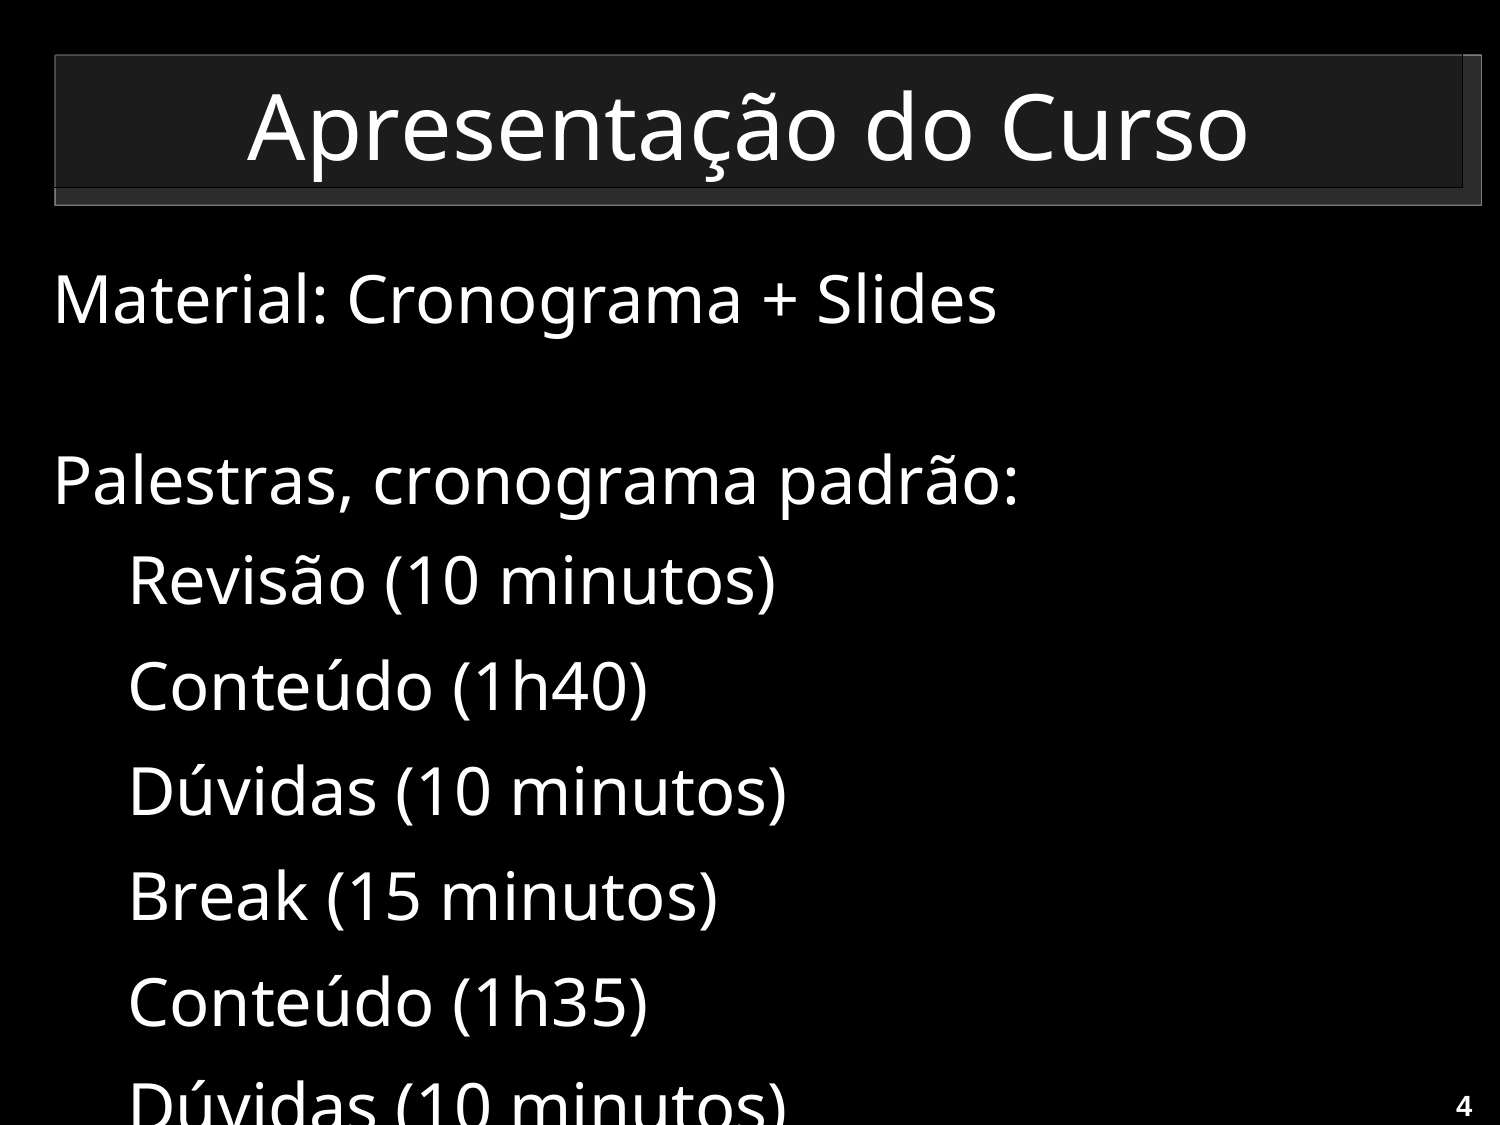

# Apresentação do Curso
Material: Cronograma + Slides
Palestras, cronograma padrão:
Revisão (10 minutos)‏
Conteúdo (1h40)‏
Dúvidas (10 minutos)‏
Break (15 minutos)‏
Conteúdo (1h35)‏
Dúvidas (10 minutos)‏
4